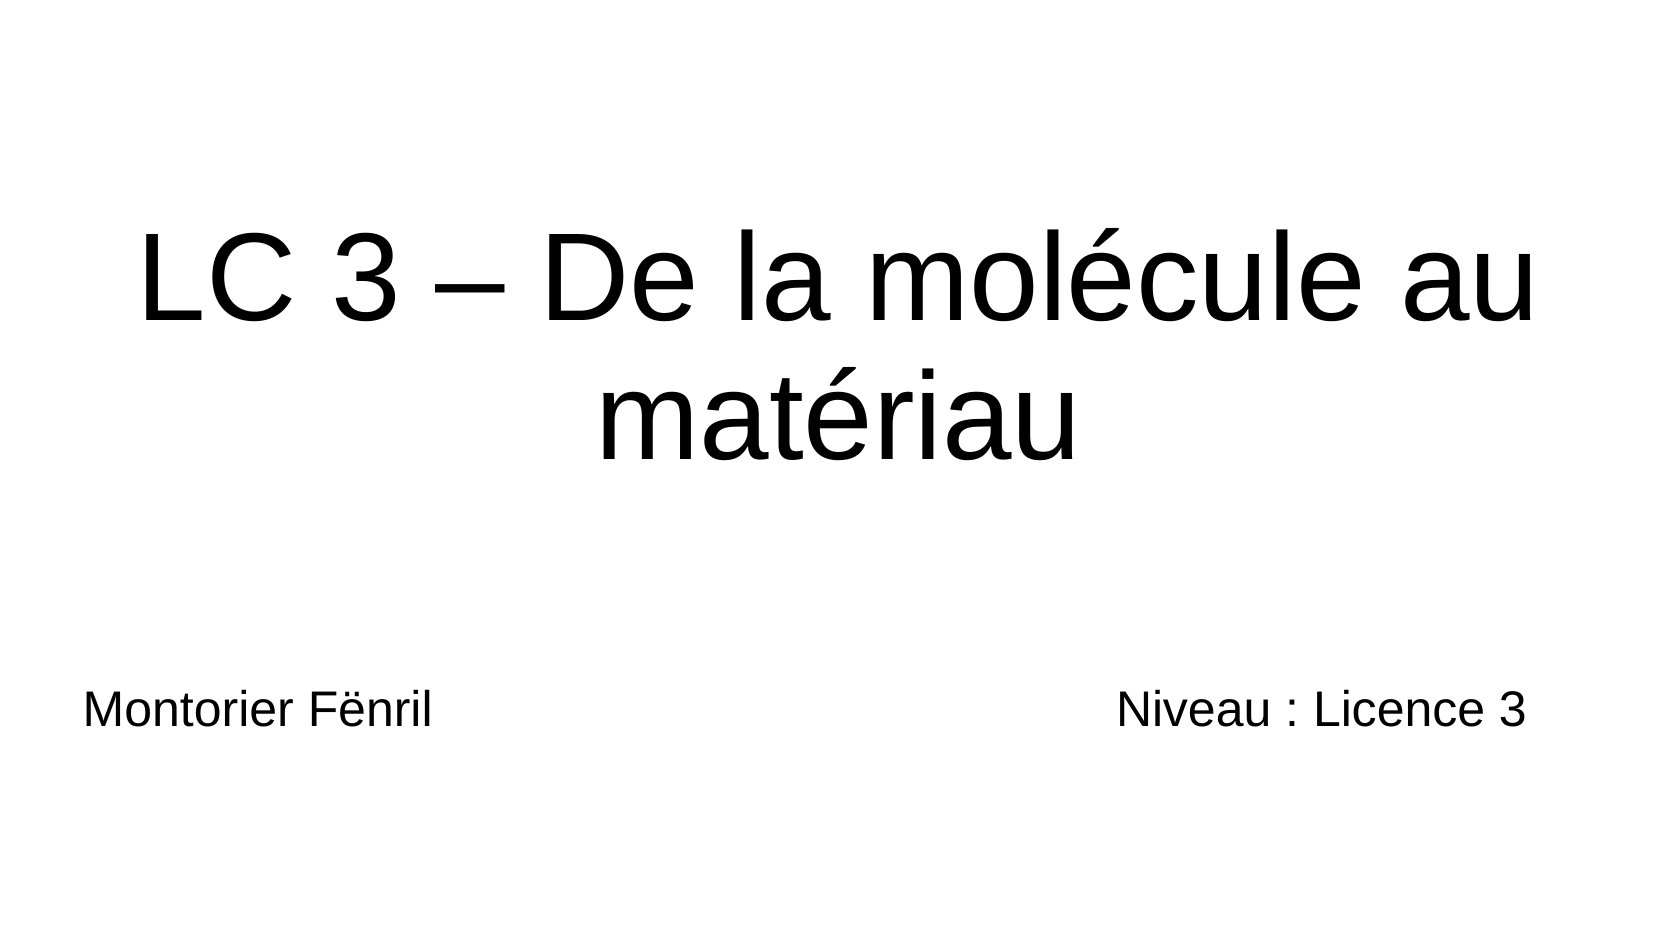

# LC 3 – De la molécule au matériau
Montorier Fënril										Niveau : Licence 3